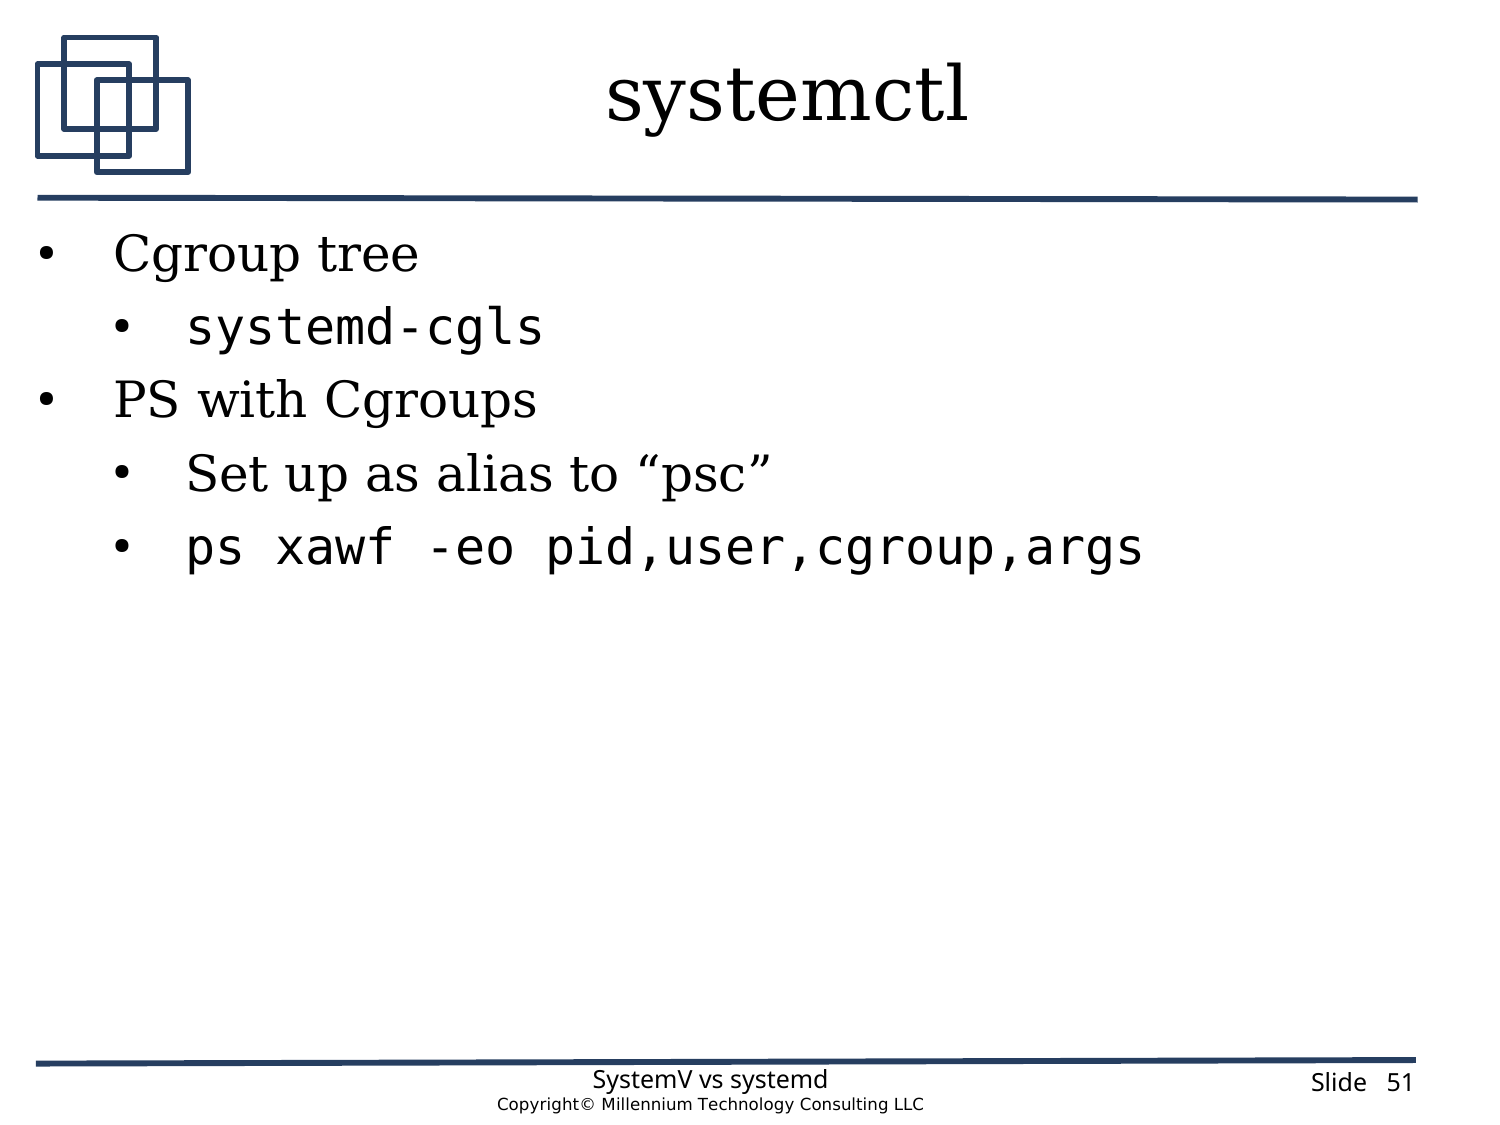

# systemctl
Cgroup tree
systemd-cgls
PS with Cgroups
Set up as alias to “psc”
ps xawf -eo pid,user,cgroup,args